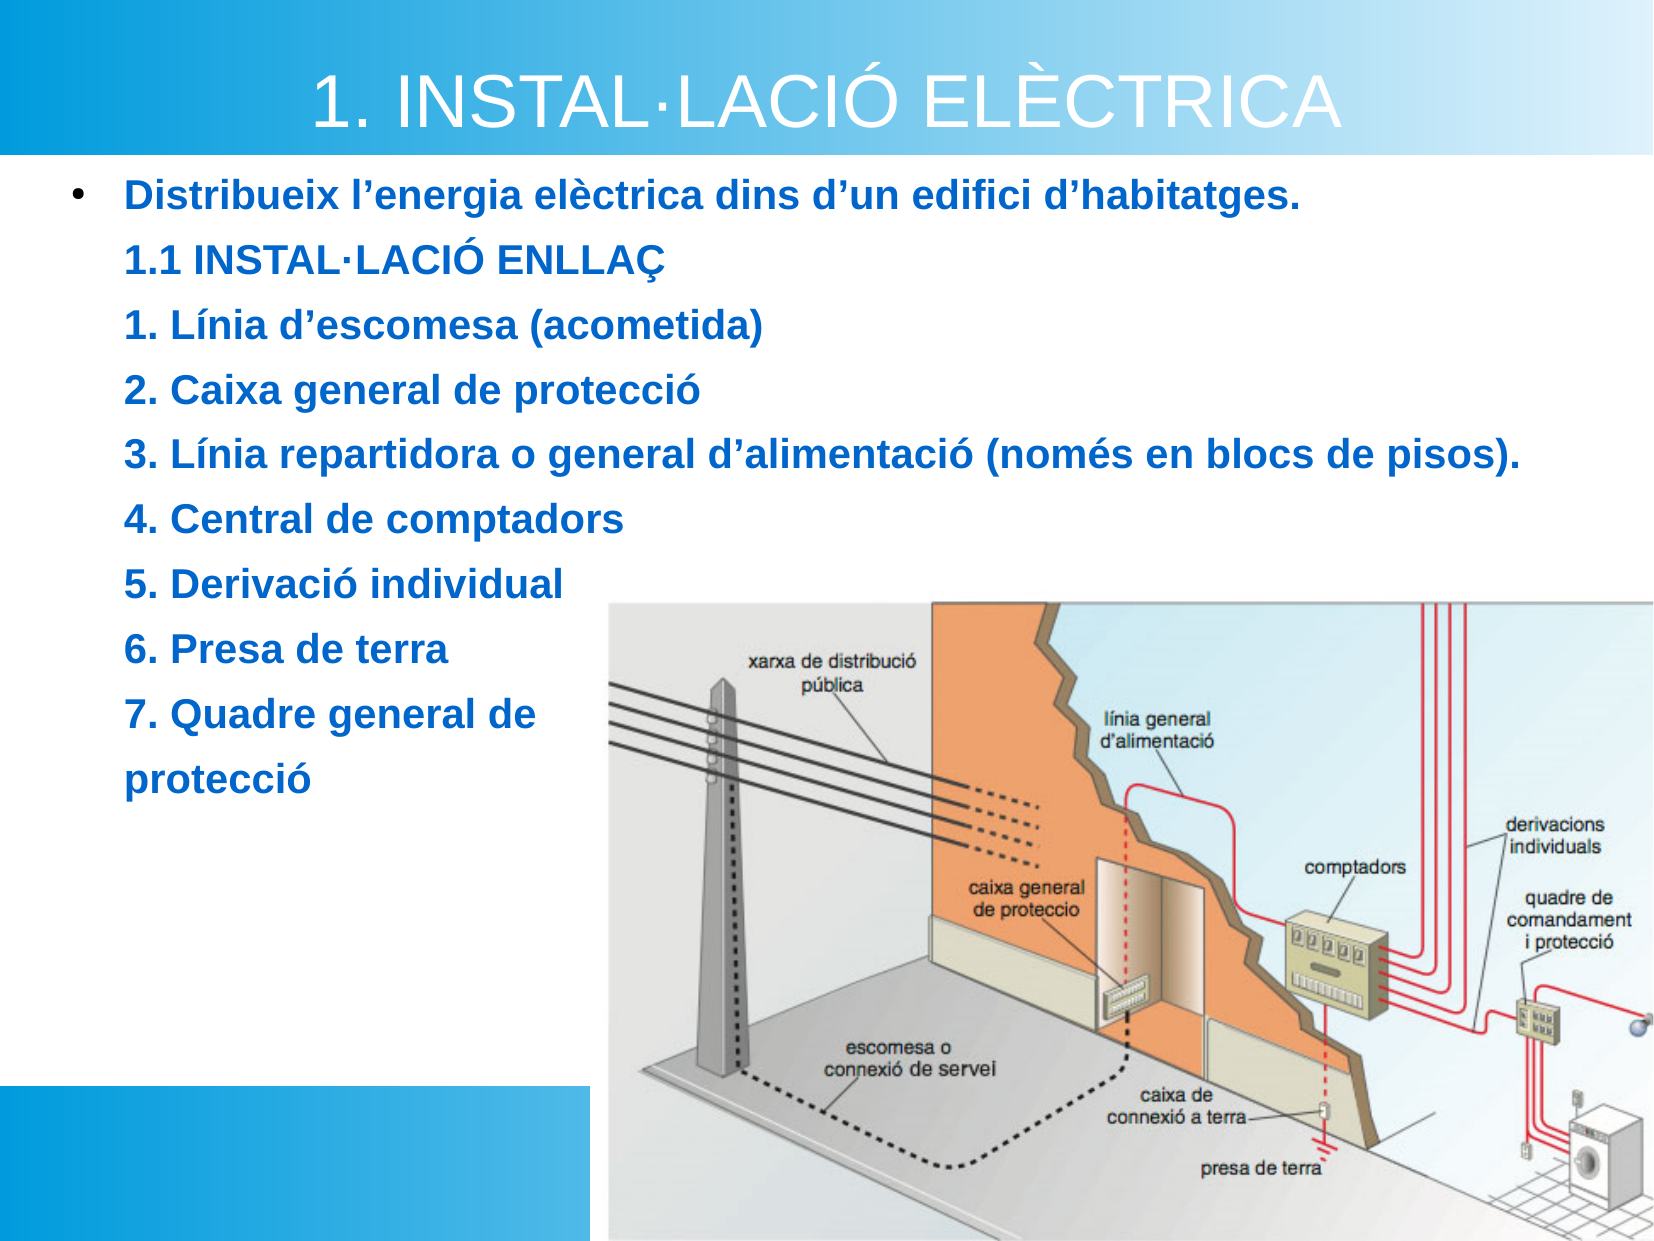

# 1. INSTAL·LACIÓ ELÈCTRICA
Distribueix l’energia elèctrica dins d’un edifici d’habitatges.
1.1 INSTAL·LACIÓ ENLLAÇ
1. Línia d’escomesa (acometida)
2. Caixa general de protecció
3. Línia repartidora o general d’alimentació (només en blocs de pisos).
4. Central de comptadors
5. Derivació individual
6. Presa de terra
7. Quadre general de
protecció